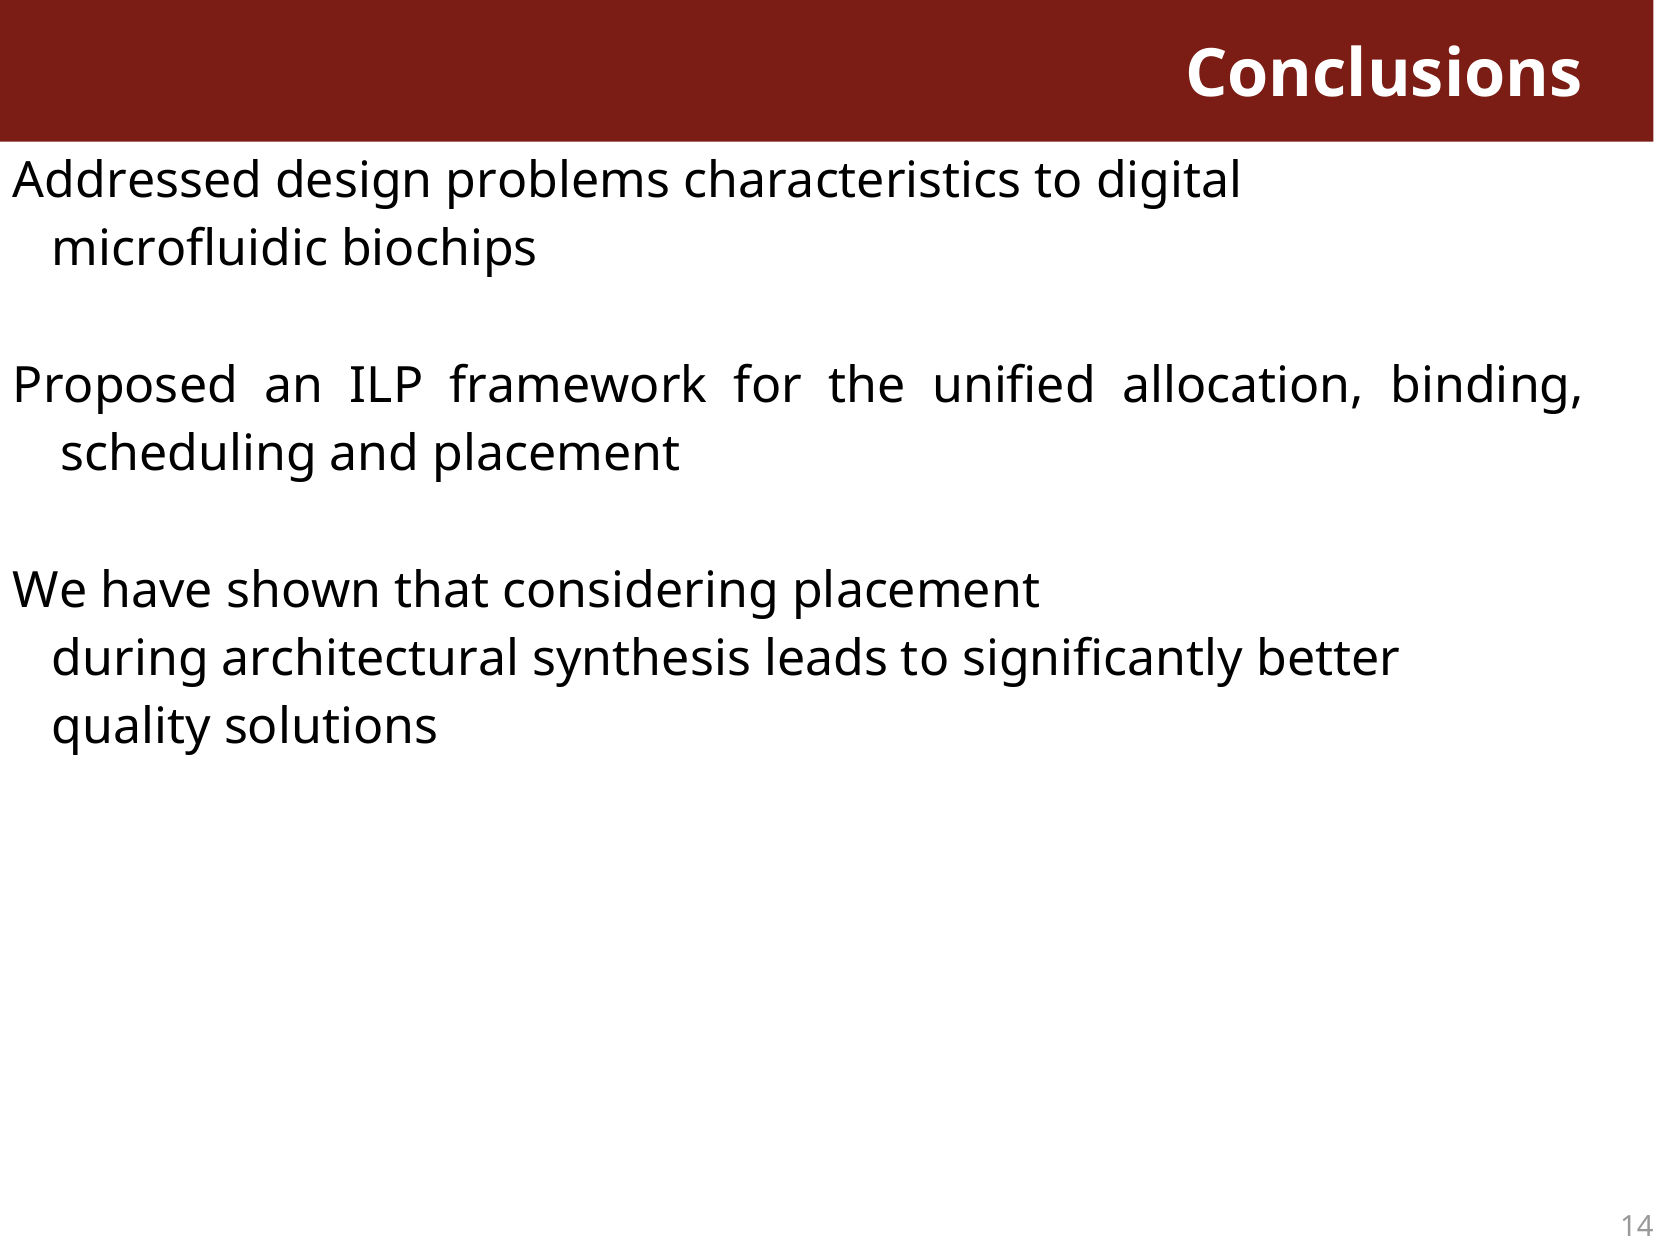

# Conclusions
Addressed design problems characteristics to digital
 microfluidic biochips
Proposed an ILP framework for the unified allocation, binding, scheduling and placement
We have shown that considering placement
 during architectural synthesis leads to significantly better
 quality solutions
14